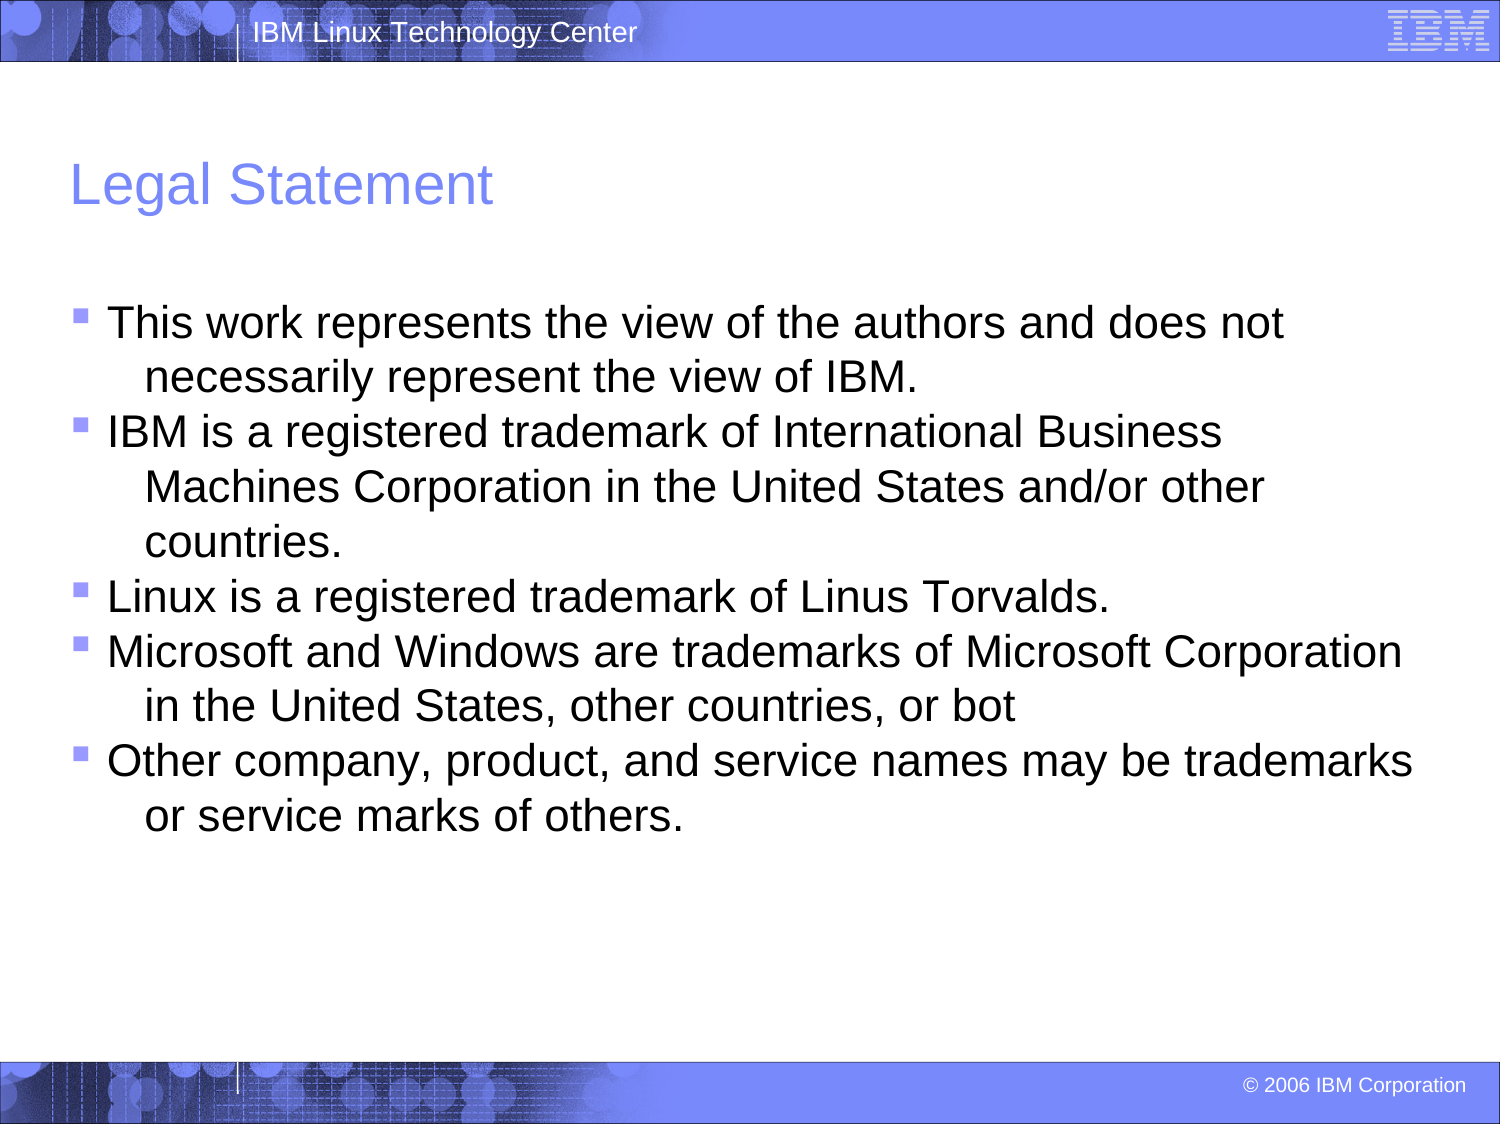

# Legal Statement
This work represents the view of the authors and does not necessarily represent the view of IBM.
IBM is a registered trademark of International Business Machines Corporation in the United States and/or other countries.
Linux is a registered trademark of Linus Torvalds.
Microsoft and Windows are trademarks of Microsoft Corporation in the United States, other countries, or bot
Other company, product, and service names may be trademarks or service marks of others.